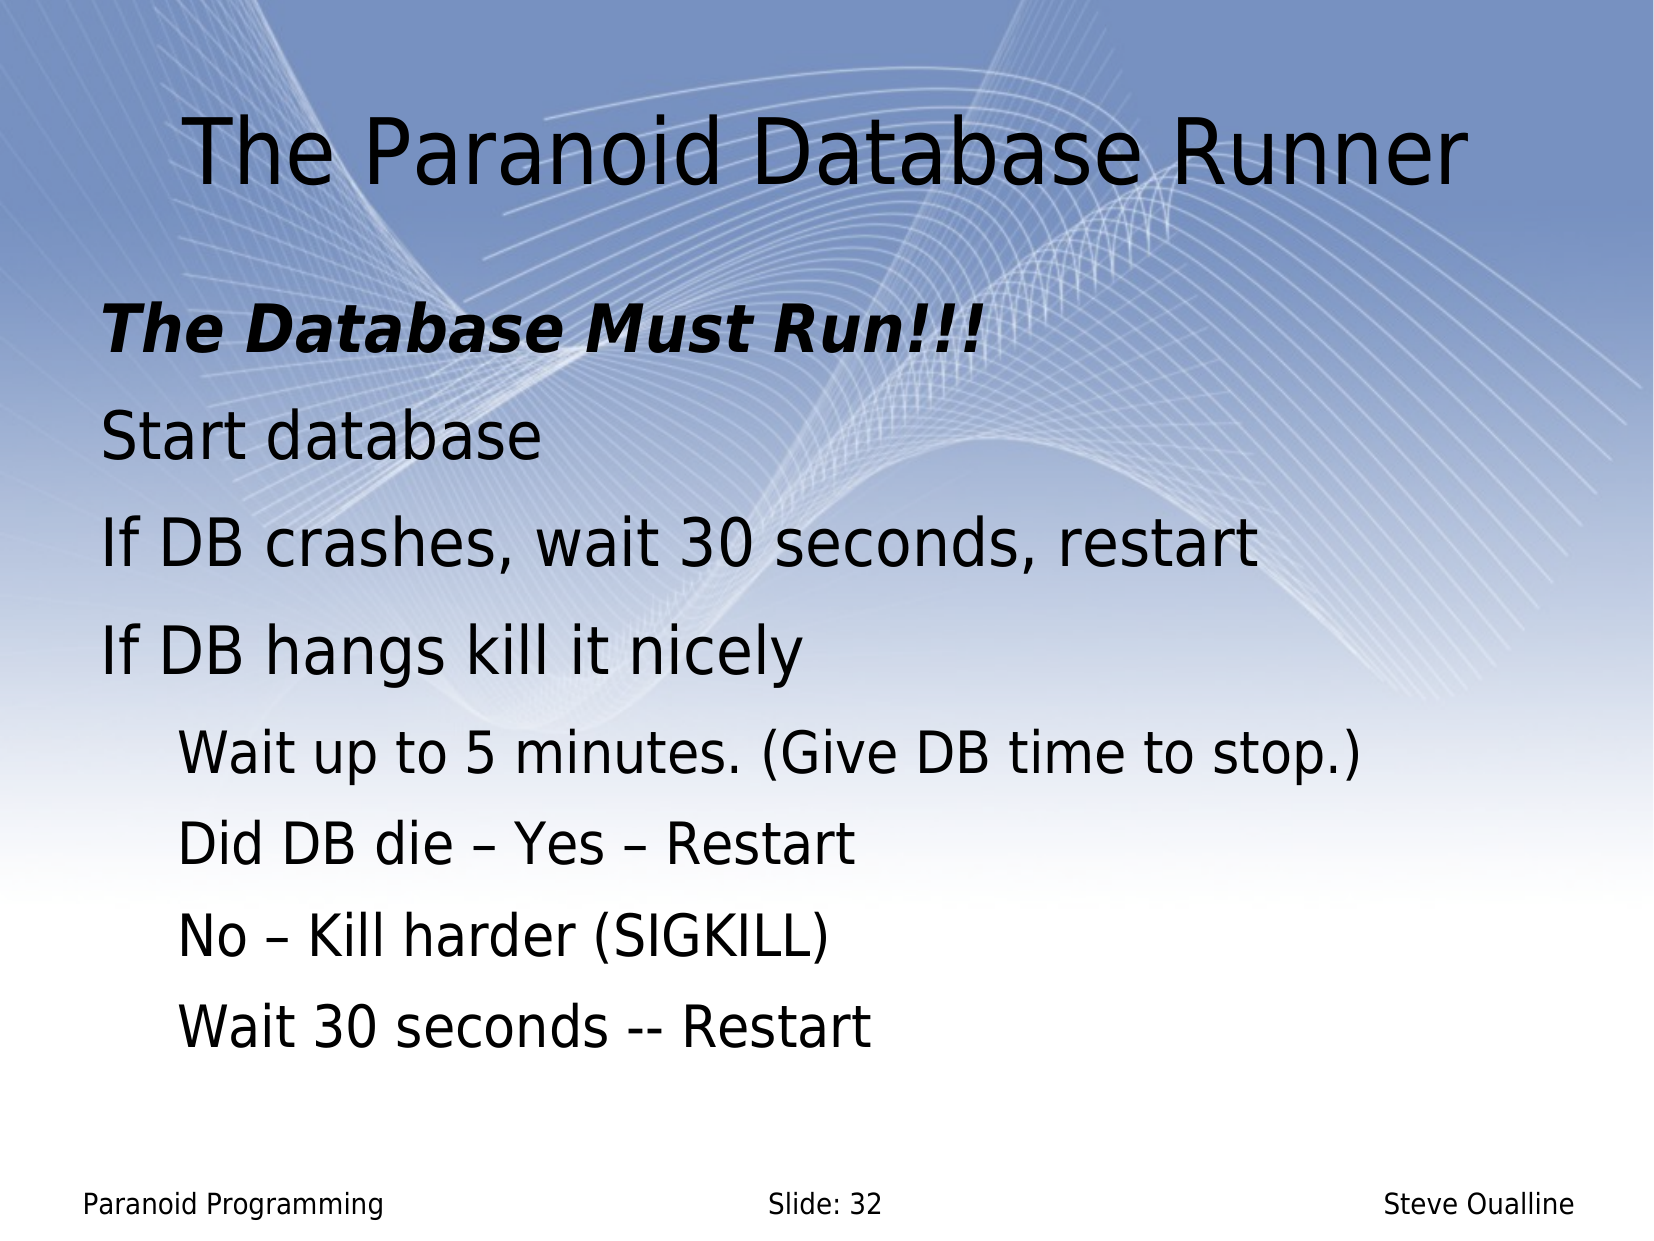

# The Paranoid Database Runner
The Database Must Run!!!
Start database
If DB crashes, wait 30 seconds, restart
If DB hangs kill it nicely
Wait up to 5 minutes. (Give DB time to stop.)
Did DB die – Yes – Restart
No – Kill harder (SIGKILL)
Wait 30 seconds -- Restart
Paranoid Programming
Steve Oualline
32